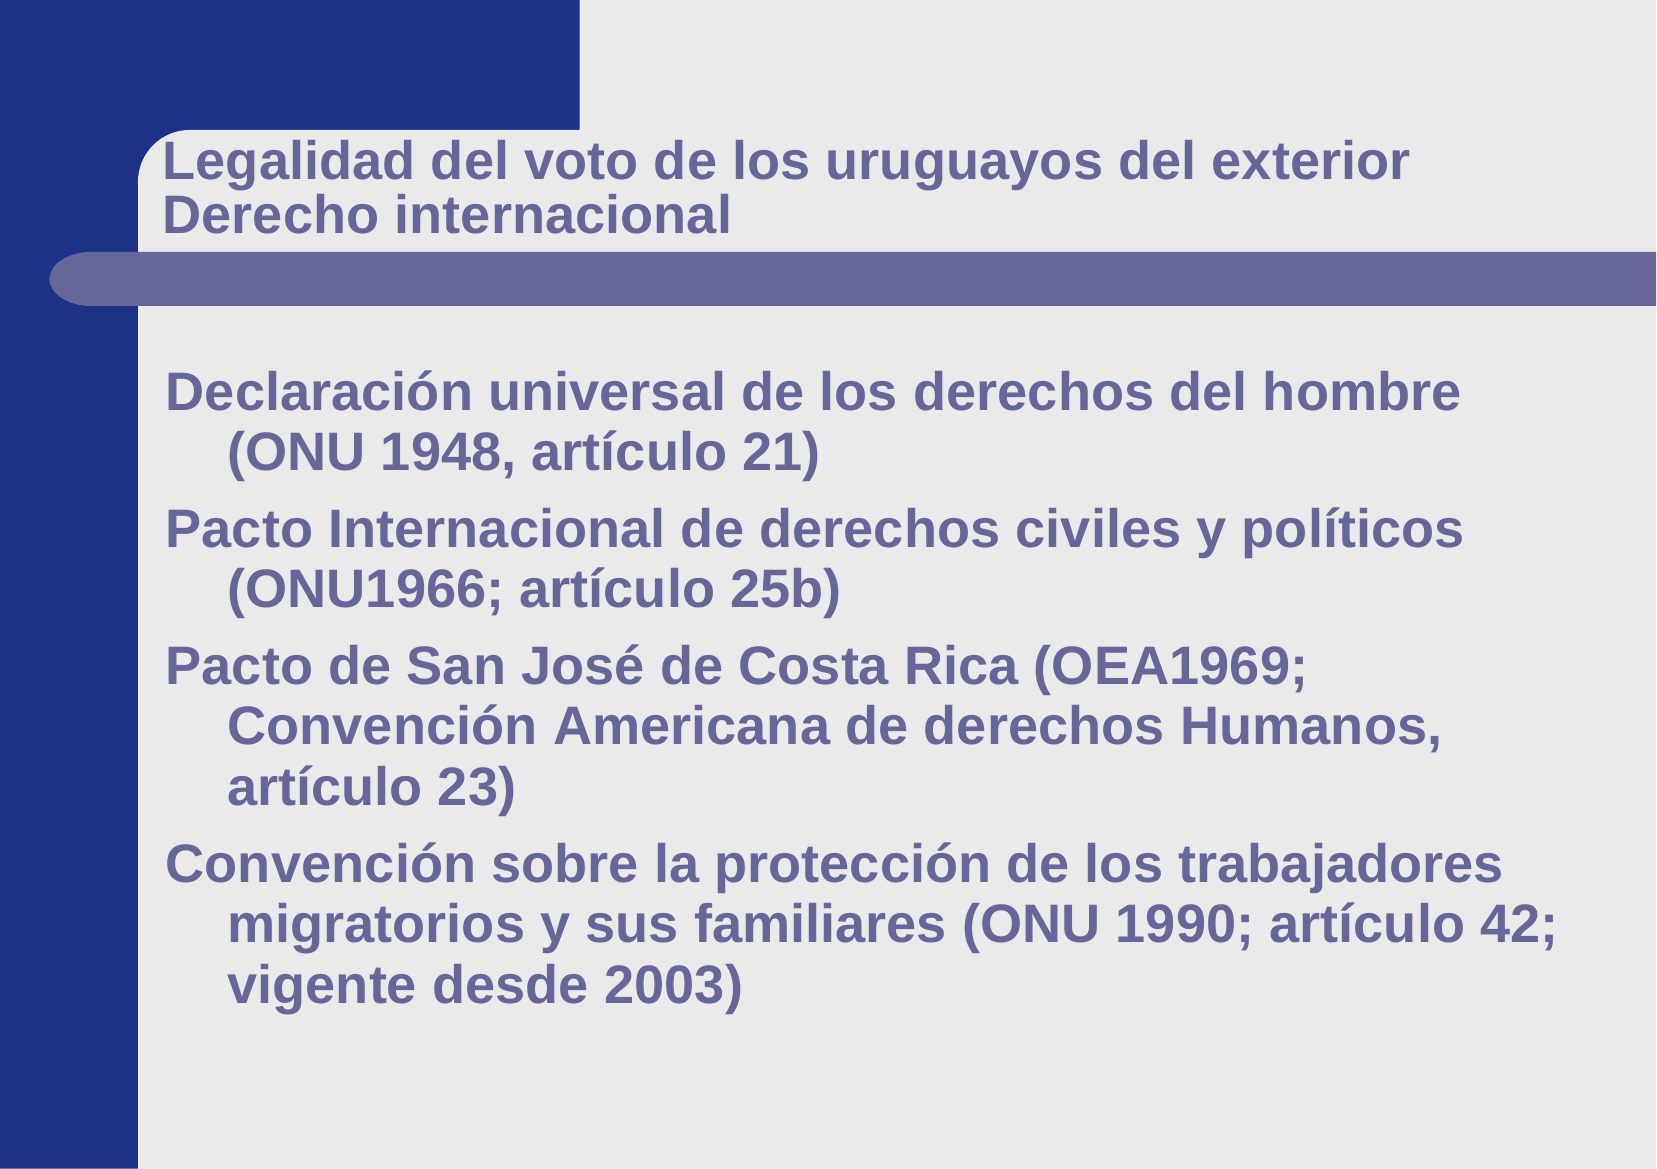

# Legalidad del voto de los uruguayos del exterior Derecho internacional
Declaración universal de los derechos del hombre (ONU 1948, artículo 21)
Pacto Internacional de derechos civiles y políticos (ONU1966; artículo 25b)
Pacto de San José de Costa Rica (OEA1969; Convención Americana de derechos Humanos, artículo 23)
Convención sobre la protección de los trabajadores migratorios y sus familiares (ONU 1990; artículo 42; vigente desde 2003)